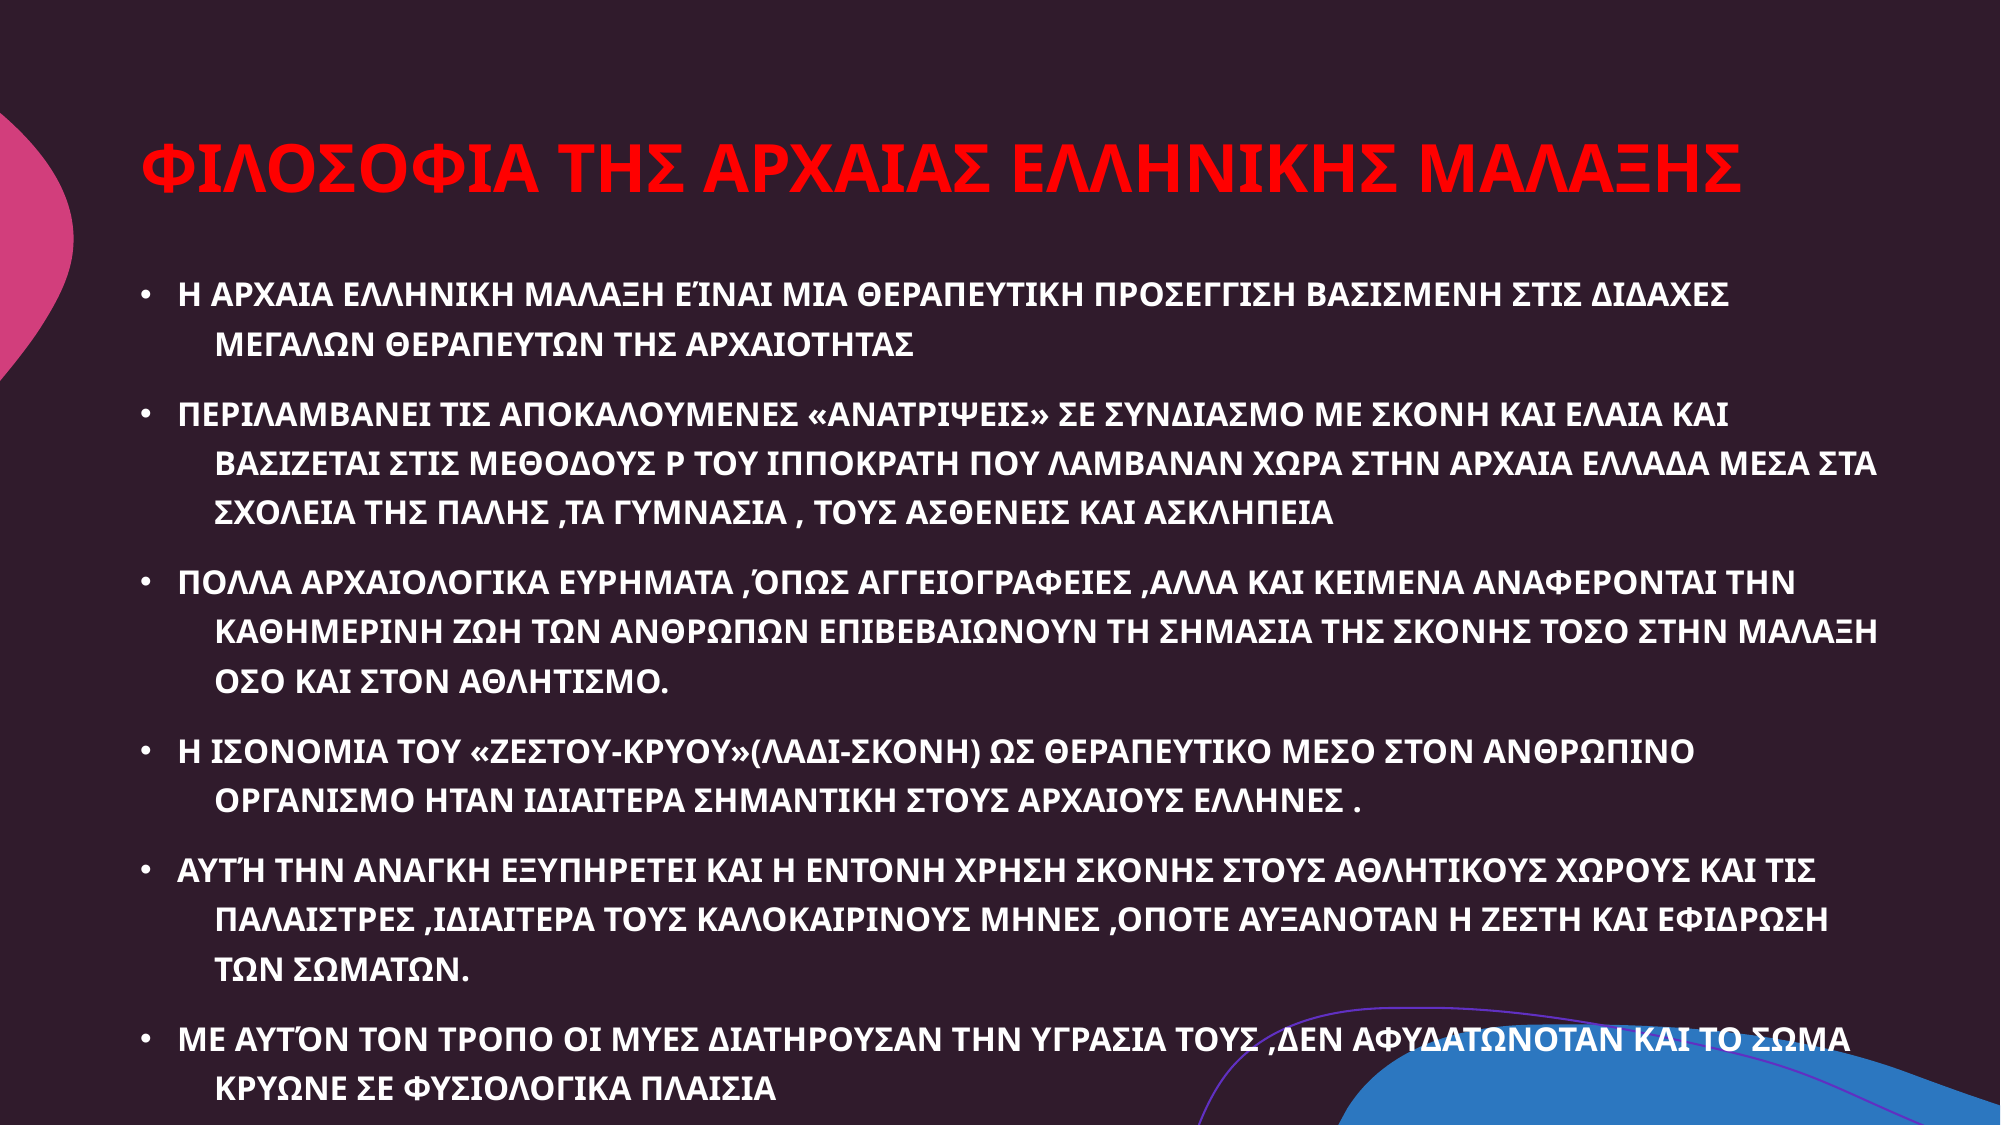

# ΦΙΛΟΣΟΦΙΑ ΤΗΣ ΑΡΧΑΙΑΣ ΕΛΛΗΝΙΚΗΣ ΜΑΛΑΞΗΣ
Η ΑΡΧΑΙΑ ΕΛΛΗΝΙΚΗ ΜΑΛΑΞΗ ΕΊΝΑΙ ΜΙΑ ΘΕΡΑΠΕΥΤΙΚΗ ΠΡΟΣΕΓΓΙΣΗ ΒΑΣΙΣΜΕΝΗ ΣΤΙΣ ΔΙΔΑΧΕΣ ΜΕΓΑΛΩΝ ΘΕΡΑΠΕΥΤΩΝ ΤΗΣ ΑΡΧΑΙΟΤΗΤΑΣ
ΠΕΡΙΛΑΜΒΑΝΕΙ ΤΙΣ ΑΠΟΚΑΛΟΥΜΕΝΕΣ «ΑΝΑΤΡΙΨΕΙΣ» ΣΕ ΣΥΝΔΙΑΣΜΟ ΜΕ ΣΚΟΝΗ ΚΑΙ ΕΛΑΙΑ ΚΑΙ ΒΑΣΙΖΕΤΑΙ ΣΤΙΣ ΜΕΘΟΔΟΥΣ Ρ ΤΟΥ ΙΠΠΟΚΡΑΤΗ ΠΟΥ ΛΑΜΒΑΝΑΝ ΧΩΡΑ ΣΤΗΝ ΑΡΧΑΙΑ ΕΛΛΑΔΑ ΜΕΣΑ ΣΤΑ ΣΧΟΛΕΙΑ ΤΗΣ ΠΑΛΗΣ ,ΤΑ ΓΥΜΝΑΣΙΑ , ΤΟΥΣ ΑΣΘΕΝΕΙΣ ΚΑΙ ΑΣΚΛΗΠΕΙΑ
ΠΟΛΛΑ ΑΡΧΑΙΟΛΟΓΙΚΑ ΕΥΡΗΜΑΤΑ ,ΌΠΩΣ ΑΓΓΕΙΟΓΡΑΦΕΙΕΣ ,ΑΛΛΑ ΚΑΙ ΚΕΙΜΕΝΑ ΑΝΑΦΕΡΟΝΤΑΙ ΤΗΝ ΚΑΘΗΜΕΡΙΝΗ ΖΩΗ ΤΩΝ ΑΝΘΡΩΠΩΝ ΕΠΙΒΕΒΑΙΩΝΟΥΝ ΤΗ ΣΗΜΑΣΙΑ ΤΗΣ ΣΚΟΝΗΣ ΤΟΣΟ ΣΤΗΝ ΜΑΛΑΞΗ ΟΣΟ ΚΑΙ ΣΤΟΝ ΑΘΛΗΤΙΣΜΟ.
Η ΙΣΟΝΟΜΙΑ ΤΟΥ «ΖΕΣΤΟΥ-ΚΡΥΟΥ»(ΛΑΔΙ-ΣΚΟΝΗ) ΩΣ ΘΕΡΑΠΕΥΤΙΚΟ ΜΕΣΟ ΣΤΟΝ ΑΝΘΡΩΠΙΝΟ ΟΡΓΑΝΙΣΜΟ ΗΤΑΝ ΙΔΙΑΙΤΕΡΑ ΣΗΜΑΝΤΙΚΗ ΣΤΟΥΣ ΑΡΧΑΙΟΥΣ ΕΛΛΗΝΕΣ .
ΑΥΤΉ ΤΗΝ ΑΝΑΓΚΗ ΕΞΥΠΗΡΕΤΕΙ ΚΑΙ Η ΕΝΤΟΝΗ ΧΡΗΣΗ ΣΚΟΝΗΣ ΣΤΟΥΣ ΑΘΛΗΤΙΚΟΥΣ ΧΩΡΟΥΣ ΚΑΙ ΤΙΣ ΠΑΛΑΙΣΤΡΕΣ ,ΙΔΙΑΙΤΕΡΑ ΤΟΥΣ ΚΑΛΟΚΑΙΡΙΝΟΥΣ ΜΗΝΕΣ ,ΟΠΟΤΕ ΑΥΞΑΝΟΤΑΝ Η ΖΕΣΤΗ ΚΑΙ ΕΦΙΔΡΩΣΗ ΤΩΝ ΣΩΜΑΤΩΝ.
ΜΕ ΑΥΤΌΝ ΤΟΝ ΤΡΟΠΟ ΟΙ ΜΥΕΣ ΔΙΑΤΗΡΟΥΣΑΝ ΤΗΝ ΥΓΡΑΣΙΑ ΤΟΥΣ ,ΔΕΝ ΑΦΥΔΑΤΩΝΟΤΑΝ ΚΑΙ ΤΟ ΣΩΜΑ ΚΡΥΩΝΕ ΣΕ ΦΥΣΙΟΛΟΓΙΚΑ ΠΛΑΙΣΙΑ